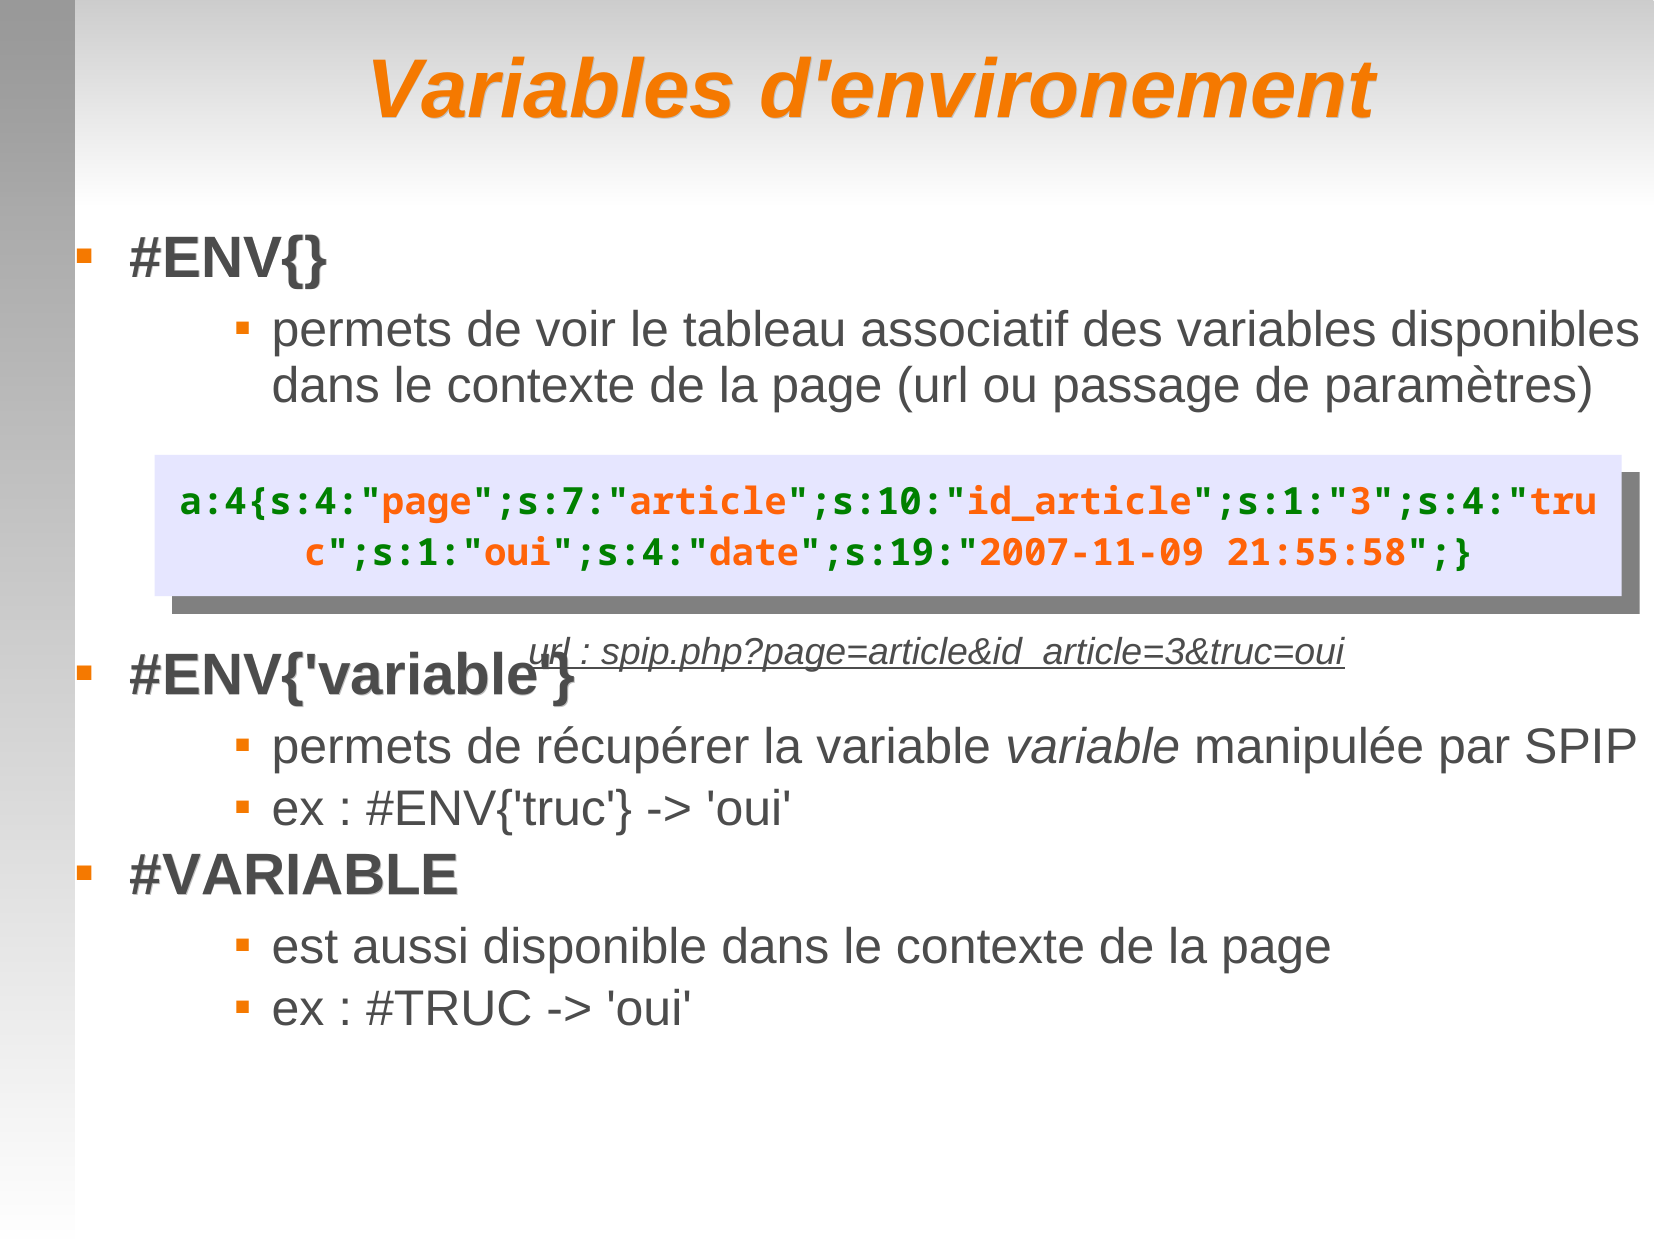

# Variables d'environement
#ENV{}
permets de voir le tableau associatif des variables disponibles dans le contexte de la page (url ou passage de paramètres)
#ENV{'variable'}
permets de récupérer la variable variable manipulée par SPIP
ex : #ENV{'truc'} -> 'oui'
#VARIABLE
est aussi disponible dans le contexte de la page
ex : #TRUC -> 'oui'
a:4{s:4:"page";s:7:"article";s:10:"id_article";s:1:"3";s:4:"truc";s:1:"oui";s:4:"date";s:19:"2007-11-09 21:55:58";}
url : spip.php?page=article&id_article=3&truc=oui